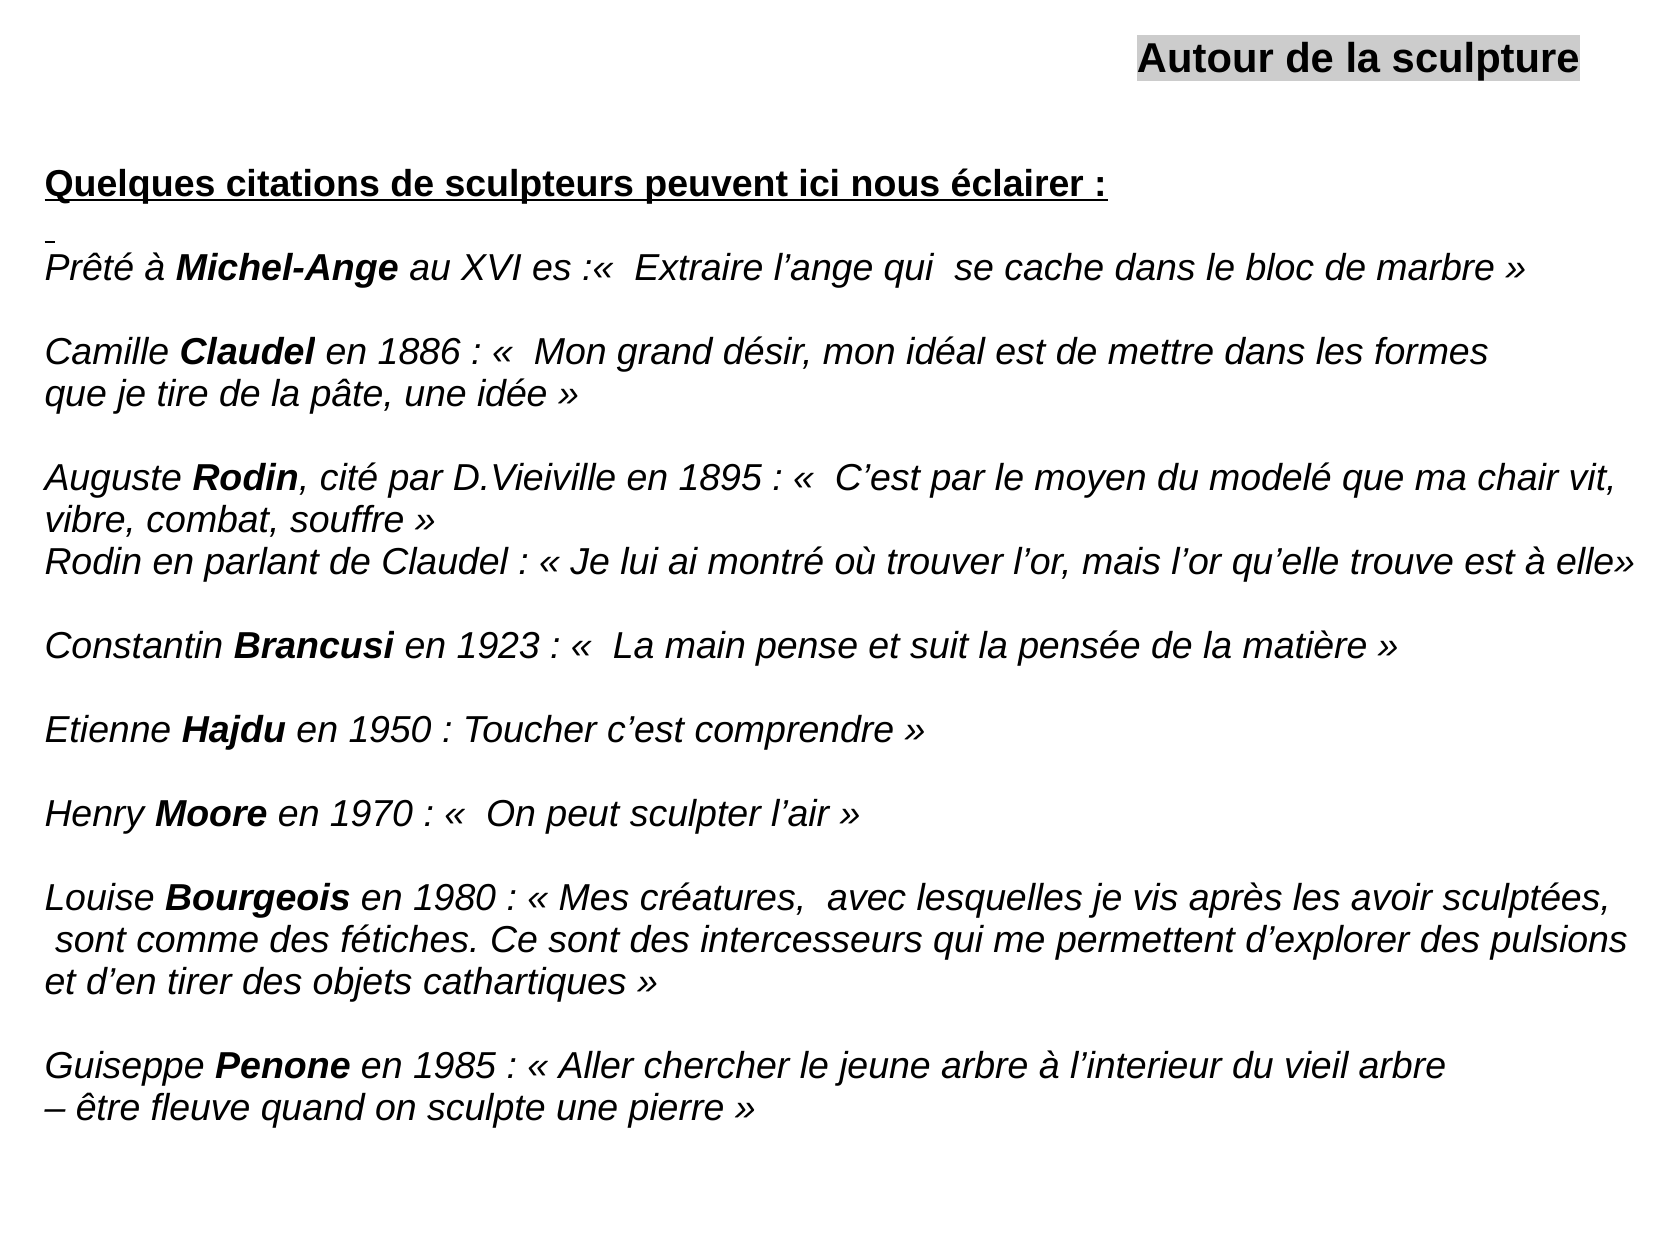

Autour de la sculpture
Quelques citations de sculpteurs peuvent ici nous éclairer :
Prêté à Michel-Ange au XVI es :«  Extraire l’ange qui se cache dans le bloc de marbre »
Camille Claudel en 1886 : «  Mon grand désir, mon idéal est de mettre dans les formes
que je tire de la pâte, une idée »
Auguste Rodin, cité par D.Vieiville en 1895 : «  C’est par le moyen du modelé que ma chair vit,
vibre, combat, souffre »
Rodin en parlant de Claudel : « Je lui ai montré où trouver l’or, mais l’or qu’elle trouve est à elle»
Constantin Brancusi en 1923 : «  La main pense et suit la pensée de la matière »
Etienne Hajdu en 1950 : Toucher c’est comprendre »
Henry Moore en 1970 : «  On peut sculpter l’air »
Louise Bourgeois en 1980 : « Mes créatures, avec lesquelles je vis après les avoir sculptées,
 sont comme des fétiches. Ce sont des intercesseurs qui me permettent d’explorer des pulsions
et d’en tirer des objets cathartiques »
Guiseppe Penone en 1985 : « Aller chercher le jeune arbre à l’interieur du vieil arbre
– être fleuve quand on sculpte une pierre »